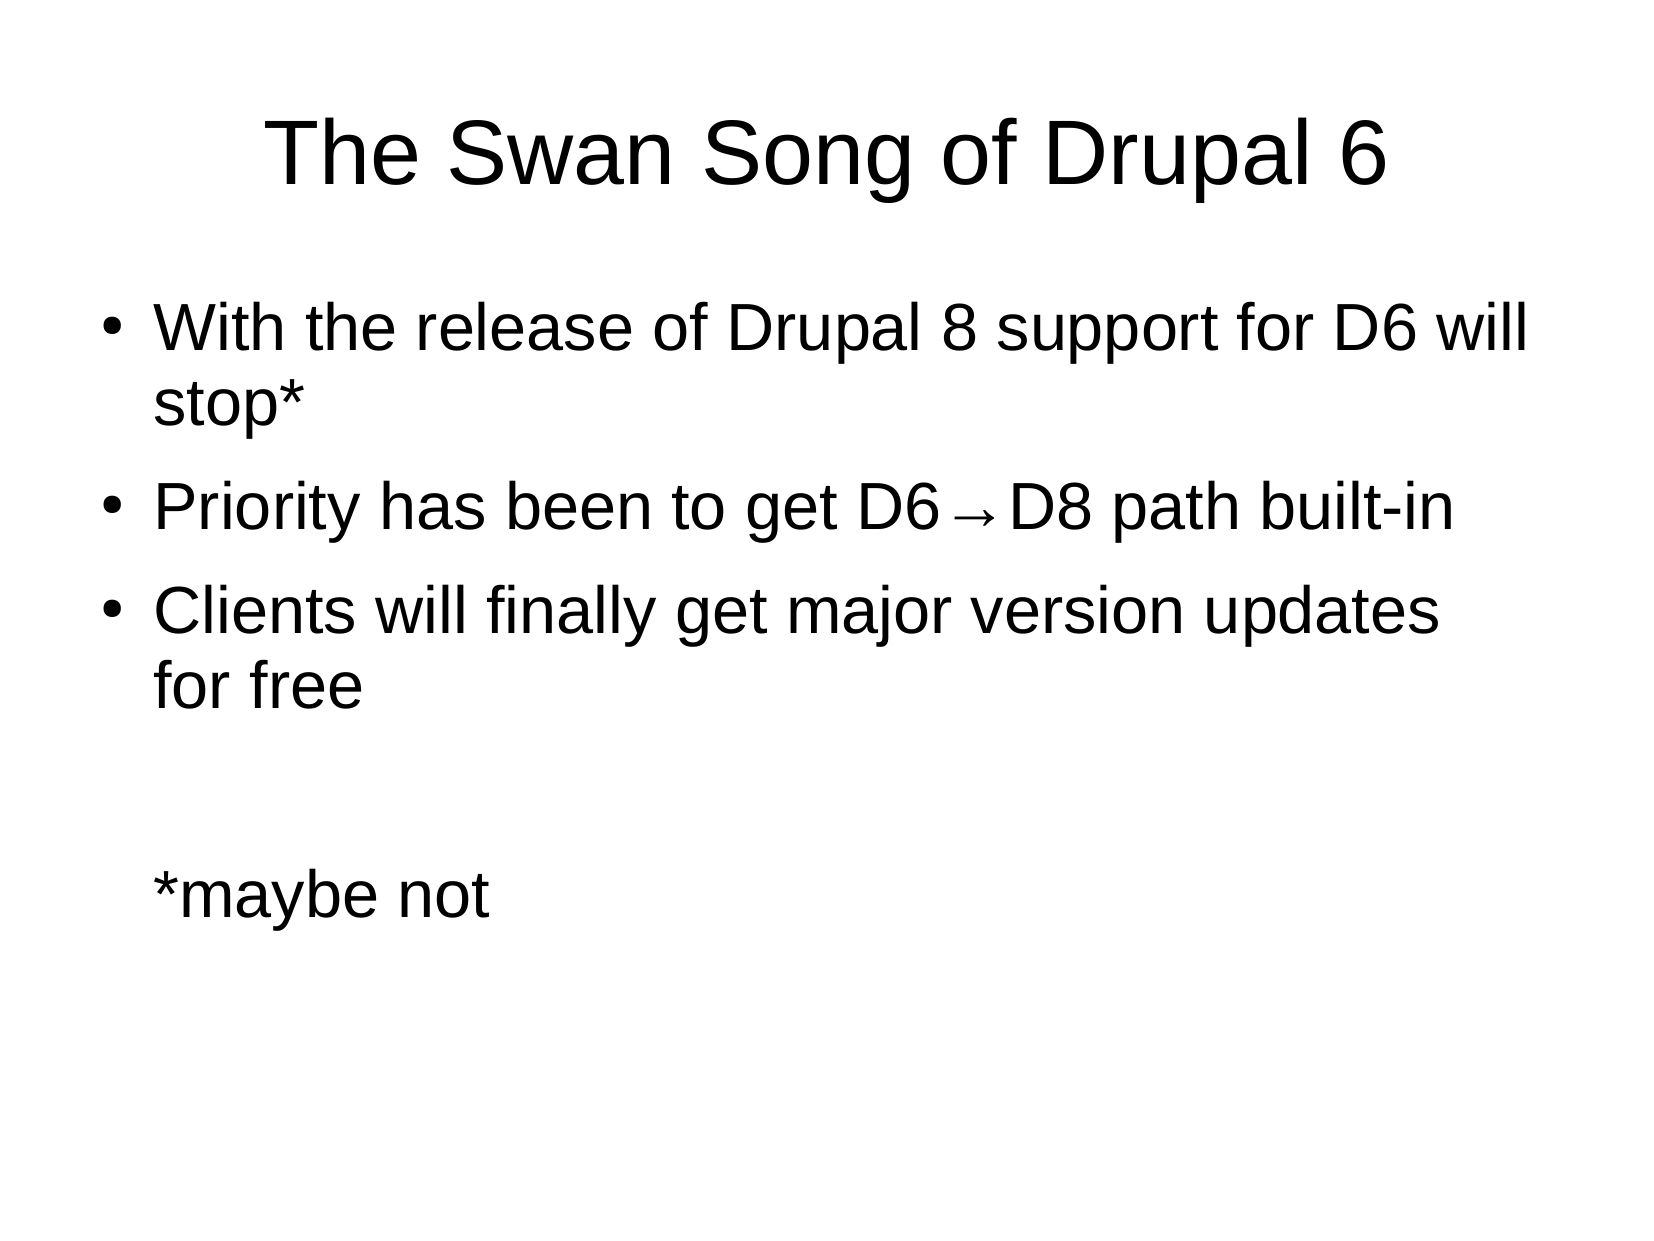

# The Swan Song of Drupal 6
With the release of Drupal 8 support for D6 will stop*
Priority has been to get D6→D8 path built-in
Clients will finally get major version updates for free
*maybe not